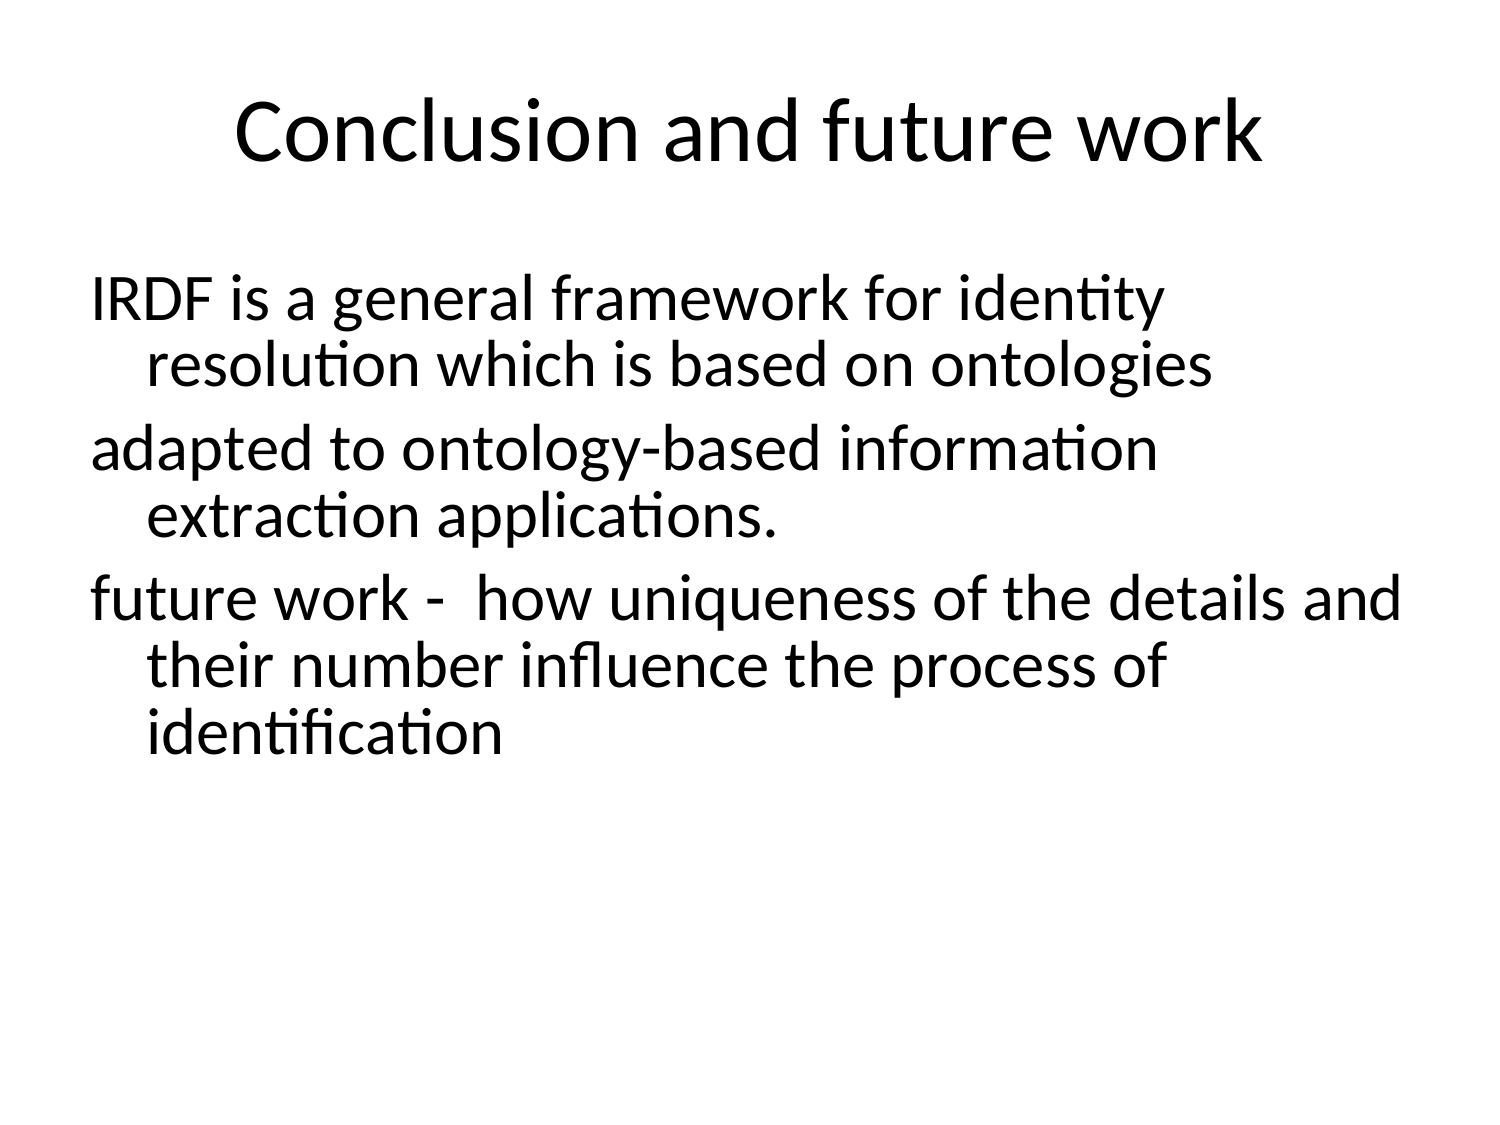

# Conclusion and future work
IRDF is a general framework for identity resolution which is based on ontologies
adapted to ontology-based information extraction applications.
future work - how uniqueness of the details and their number influence the process of identification